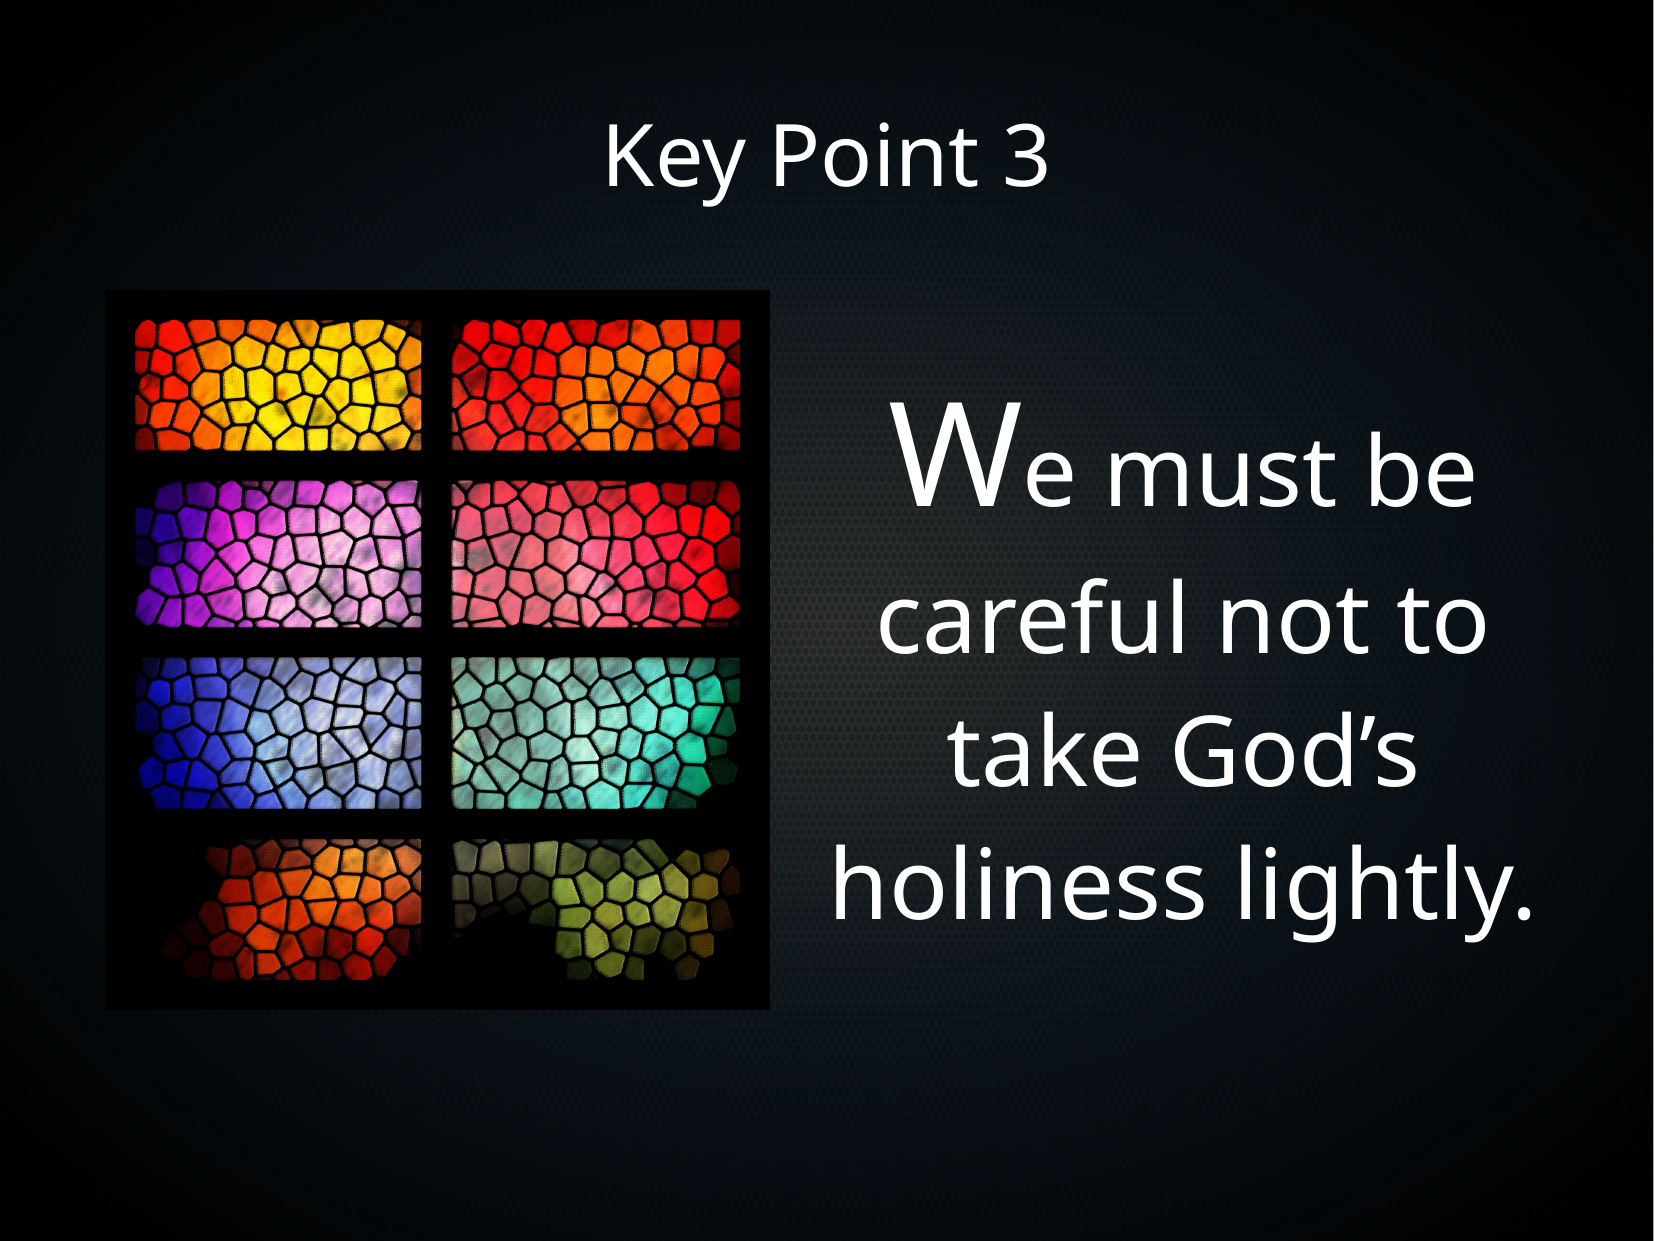

# Key Point 3
We must be careful not to take God’s holiness lightly.